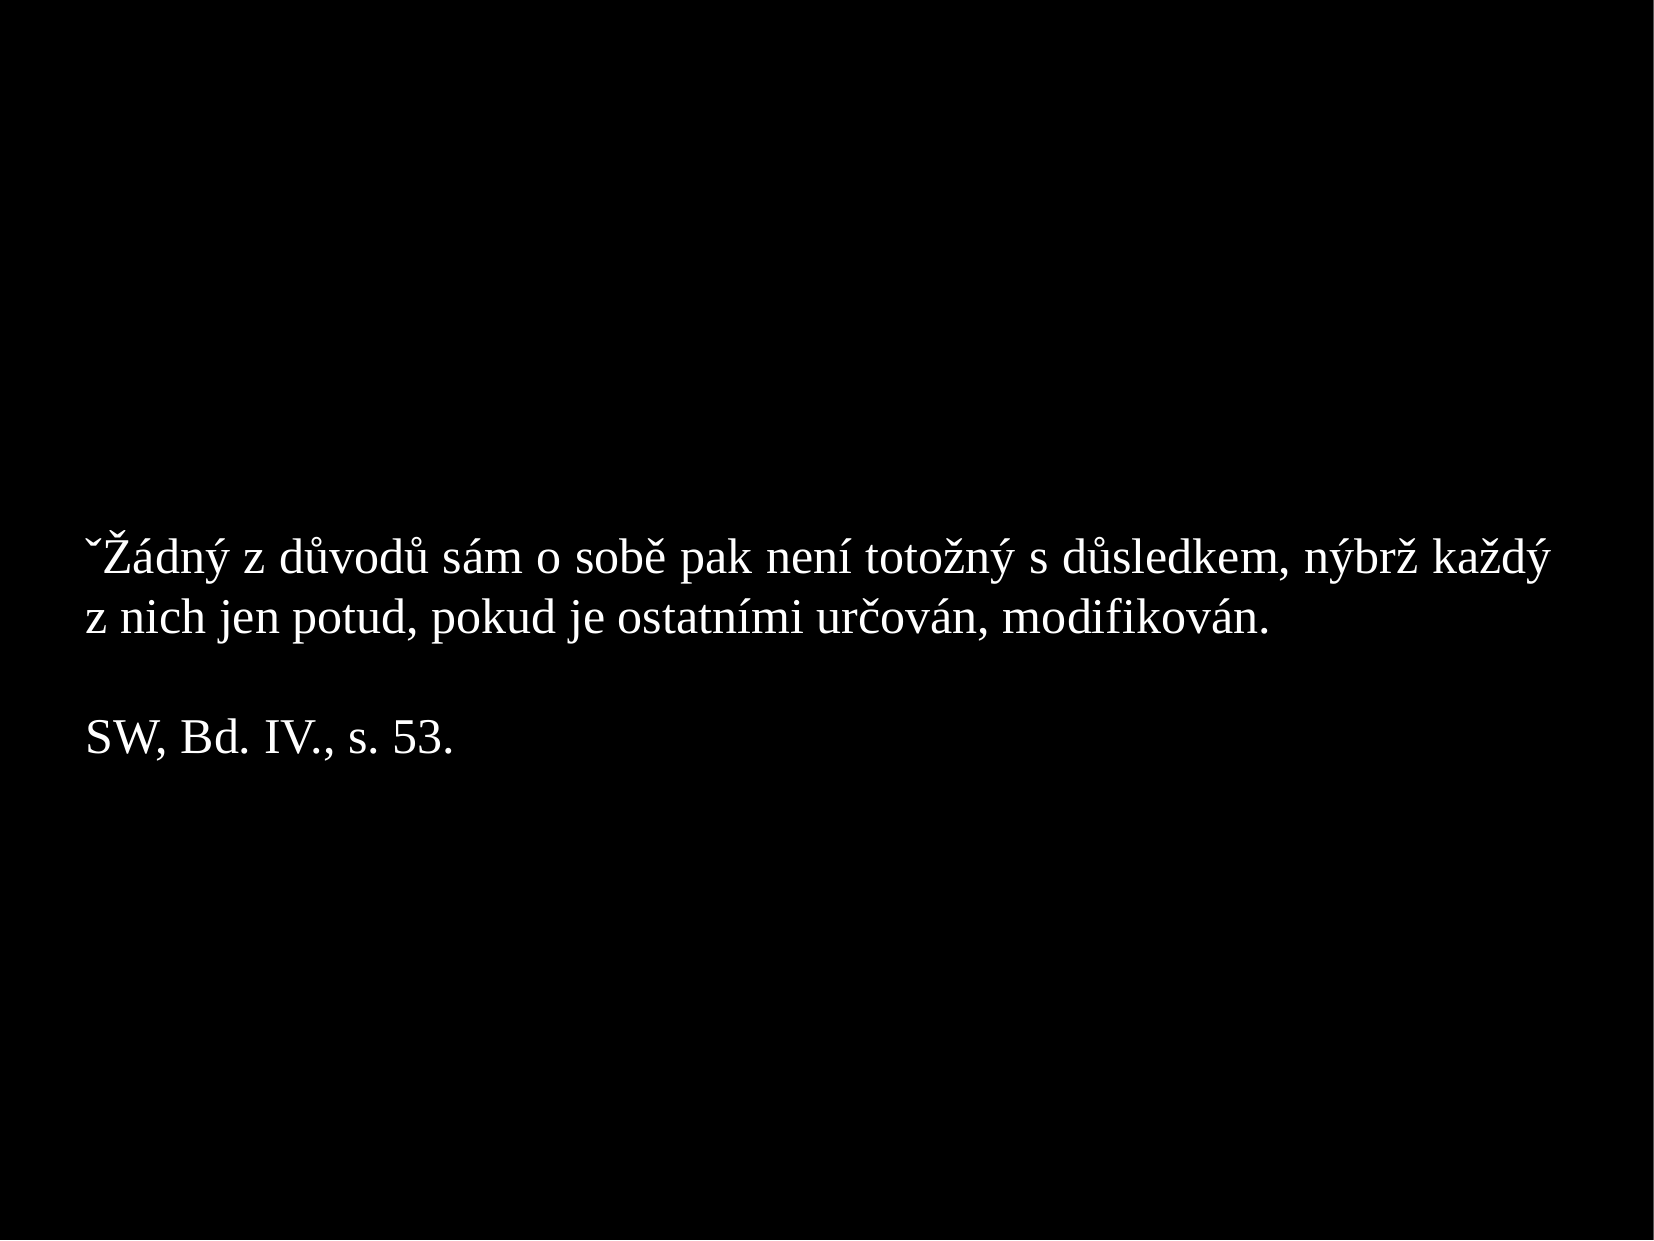

ˇŽádný z důvodů sám o sobě pak není totožný s důsledkem, nýbrž každý z nich jen potud, pokud je ostatními určován, modifikován.
SW, Bd. IV., s. 53.